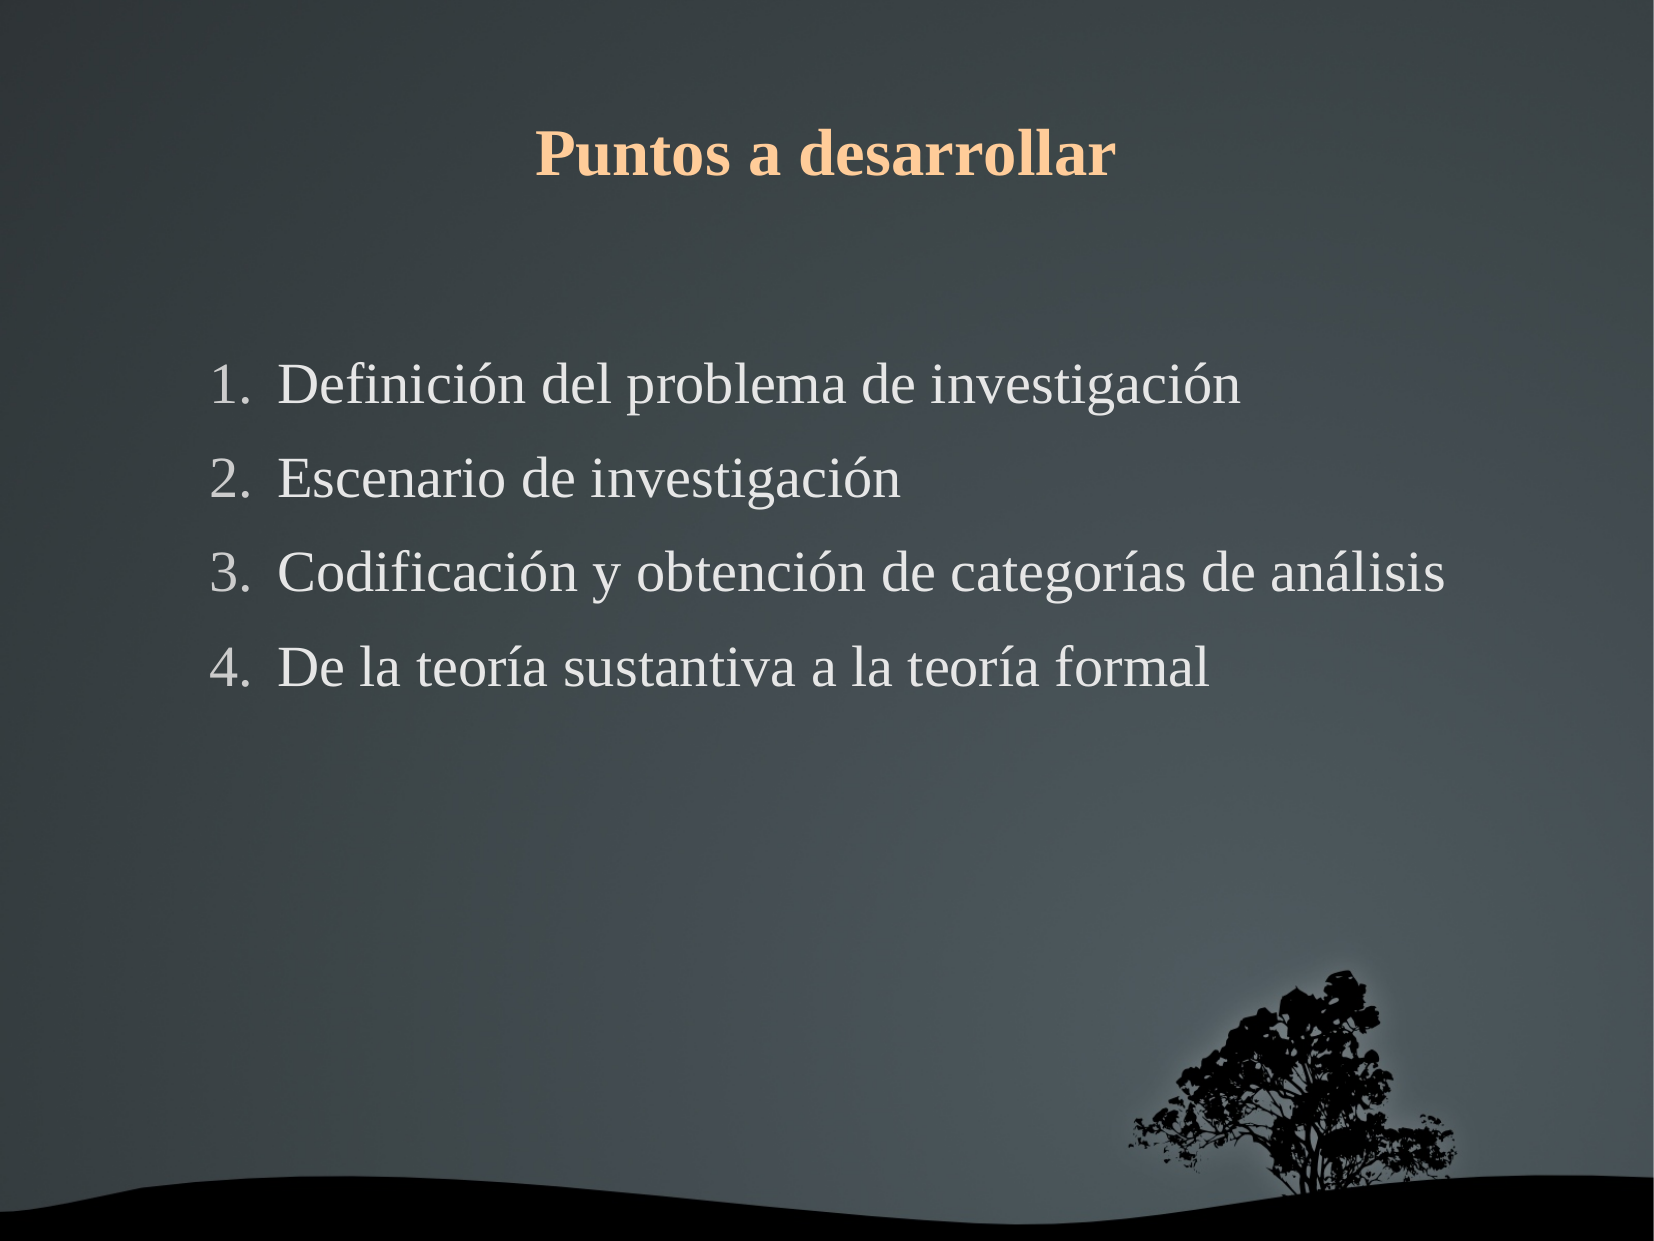

# Puntos a desarrollar
 Definición del problema de investigación
 Escenario de investigación
 Codificación y obtención de categorías de análisis
 De la teoría sustantiva a la teoría formal